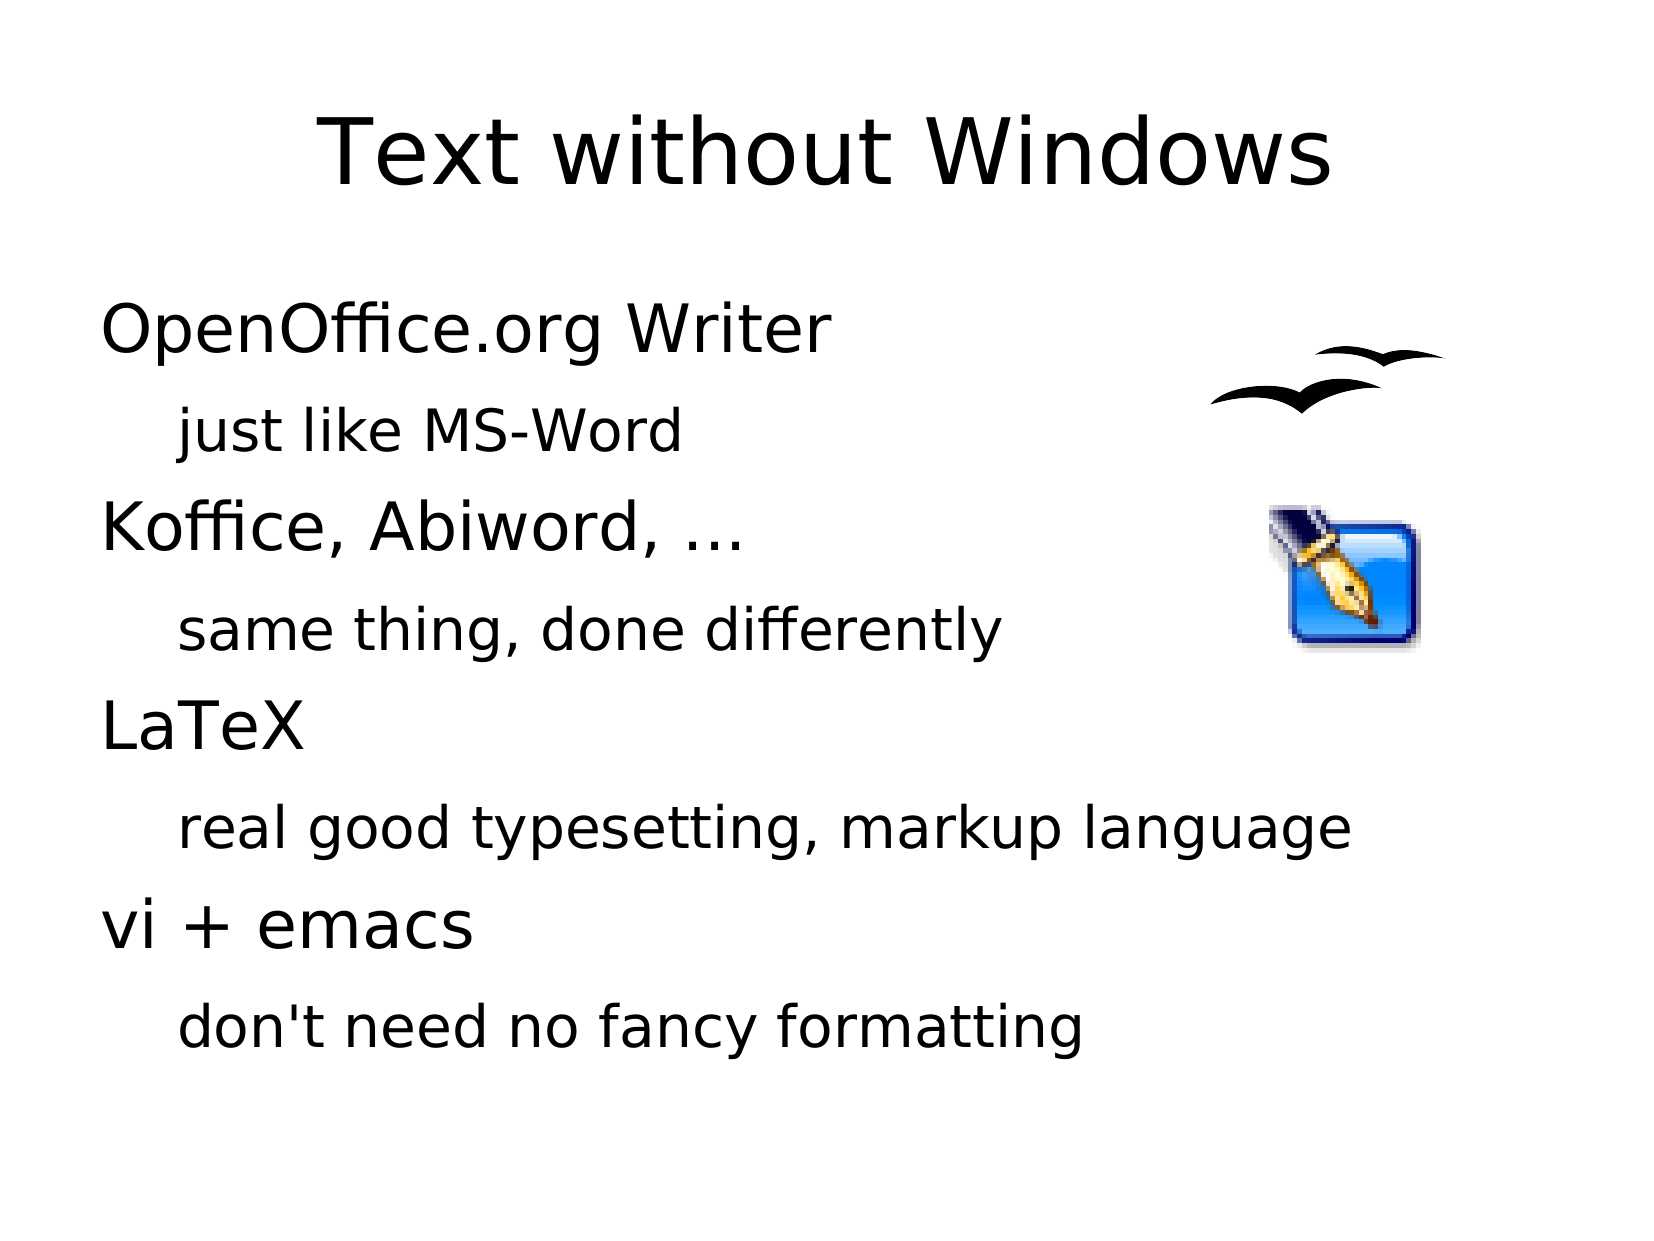

# Text without Windows
OpenOffice.org Writer
just like MS-Word
Koffice, Abiword, ...
same thing, done differently
LaTeX
real good typesetting, markup language
vi + emacs
don't need no fancy formatting